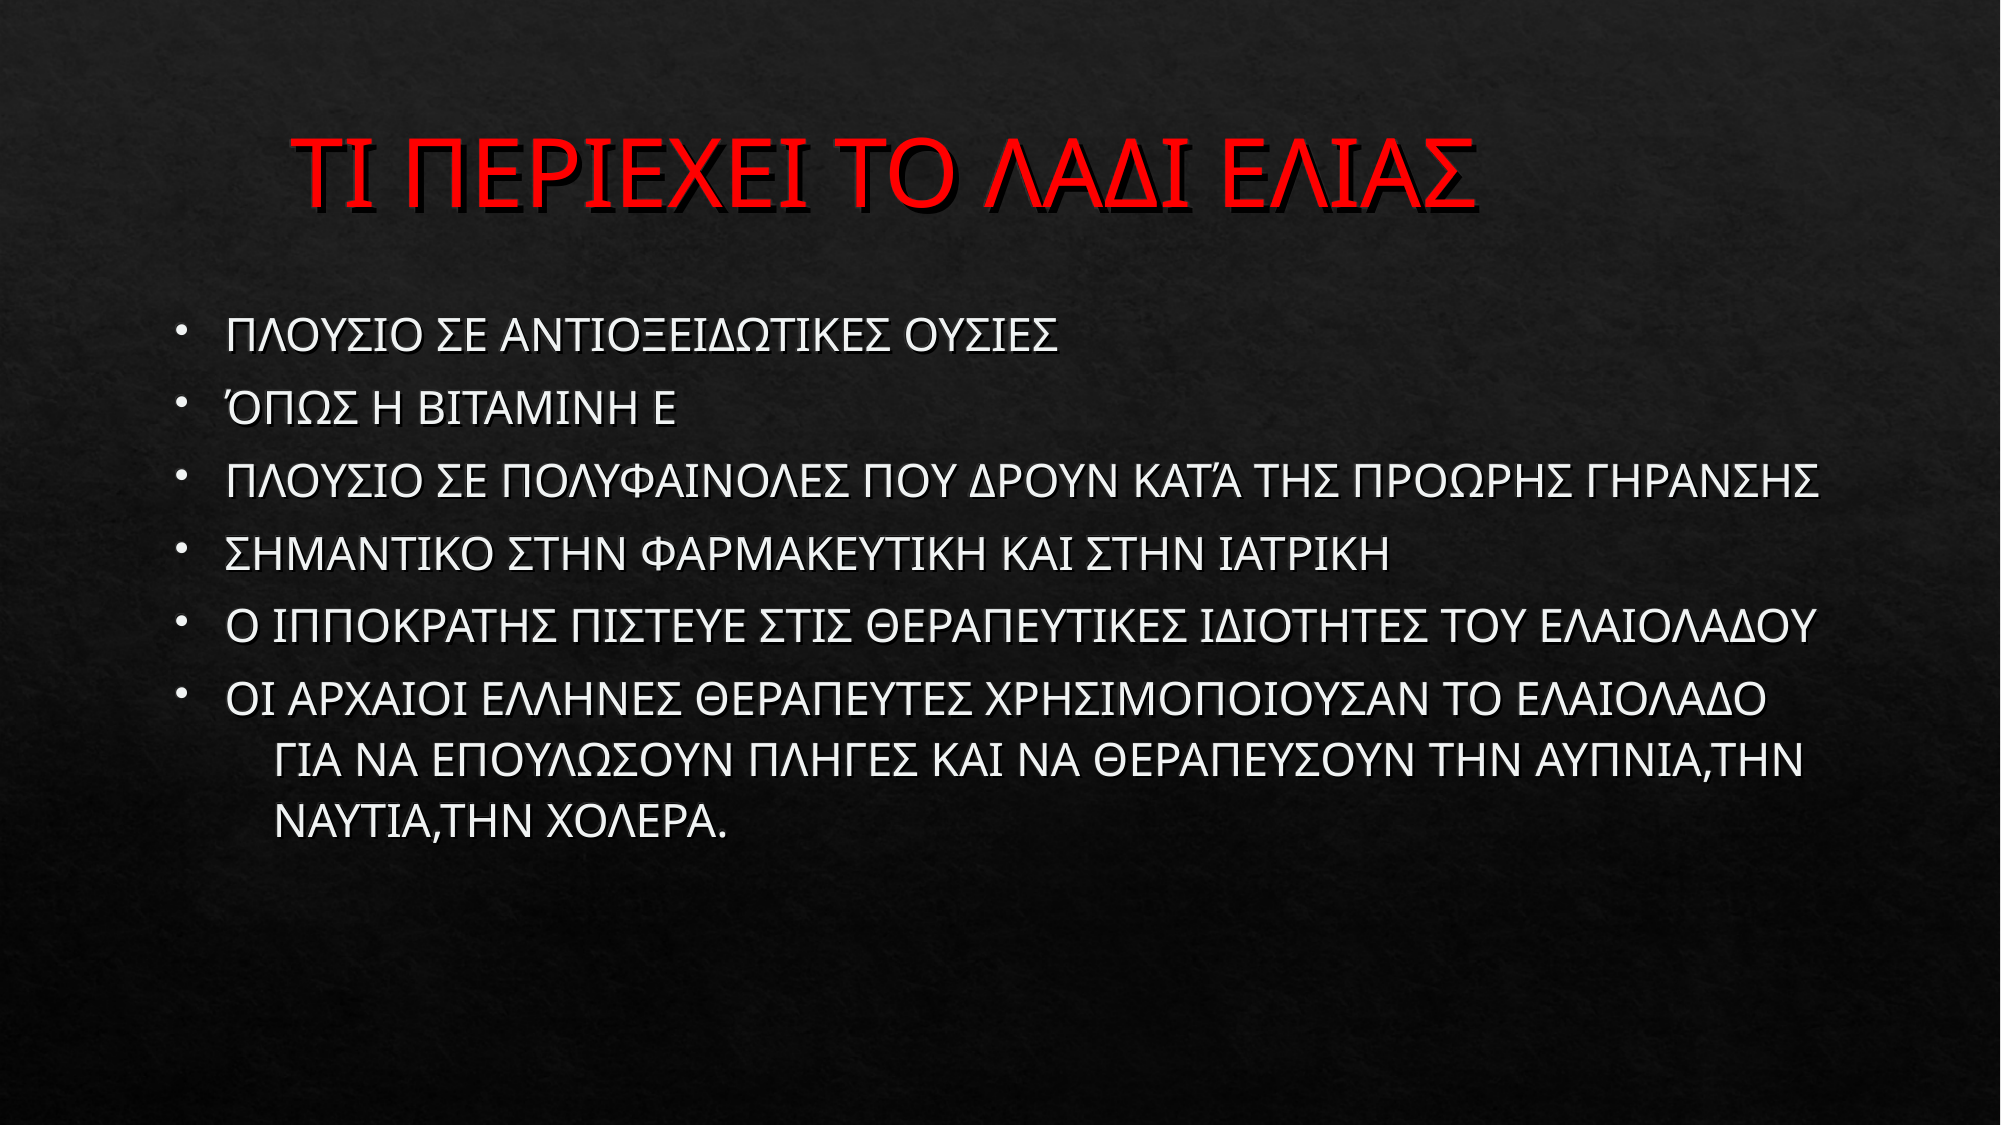

# ΤΙ ΠΕΡΙΕΧΕΙ ΤΟ ΛΑΔΙ ΕΛΙΑΣ
ΠΛΟΥΣΙΟ ΣΕ ΑΝΤΙΟΞΕΙΔΩΤΙΚΕΣ ΟΥΣΙΕΣ
ΌΠΩΣ Η ΒΙΤΑΜΙΝΗ Ε
ΠΛΟΥΣΙΟ ΣΕ ΠΟΛΥΦΑΙΝΟΛΕΣ ΠΟΥ ΔΡΟΥΝ ΚΑΤΆ ΤΗΣ ΠΡΟΩΡΗΣ ΓΗΡΑΝΣΗΣ
ΣΗΜΑΝΤΙΚΟ ΣΤΗΝ ΦΑΡΜΑΚΕΥΤΙΚΗ ΚΑΙ ΣΤΗΝ ΙΑΤΡΙΚΗ
Ο ΙΠΠΟΚΡΑΤΗΣ ΠΙΣΤΕΥΕ ΣΤΙΣ ΘΕΡΑΠΕΥΤΙΚΕΣ ΙΔΙΟΤΗΤΕΣ ΤΟΥ ΕΛΑΙΟΛΑΔΟΥ
ΟΙ ΑΡΧΑΙΟΙ ΕΛΛΗΝΕΣ ΘΕΡΑΠΕΥΤΕΣ ΧΡΗΣΙΜΟΠΟΙΟΥΣΑΝ ΤΟ ΕΛΑΙΟΛΑΔΟ ΓΙΑ ΝΑ ΕΠΟΥΛΩΣΟΥΝ ΠΛΗΓΕΣ ΚΑΙ ΝΑ ΘΕΡΑΠΕΥΣΟΥΝ ΤΗΝ ΑΥΠΝΙΑ,ΤΗΝ ΝΑΥΤΙΑ,ΤΗΝ ΧΟΛΕΡΑ.